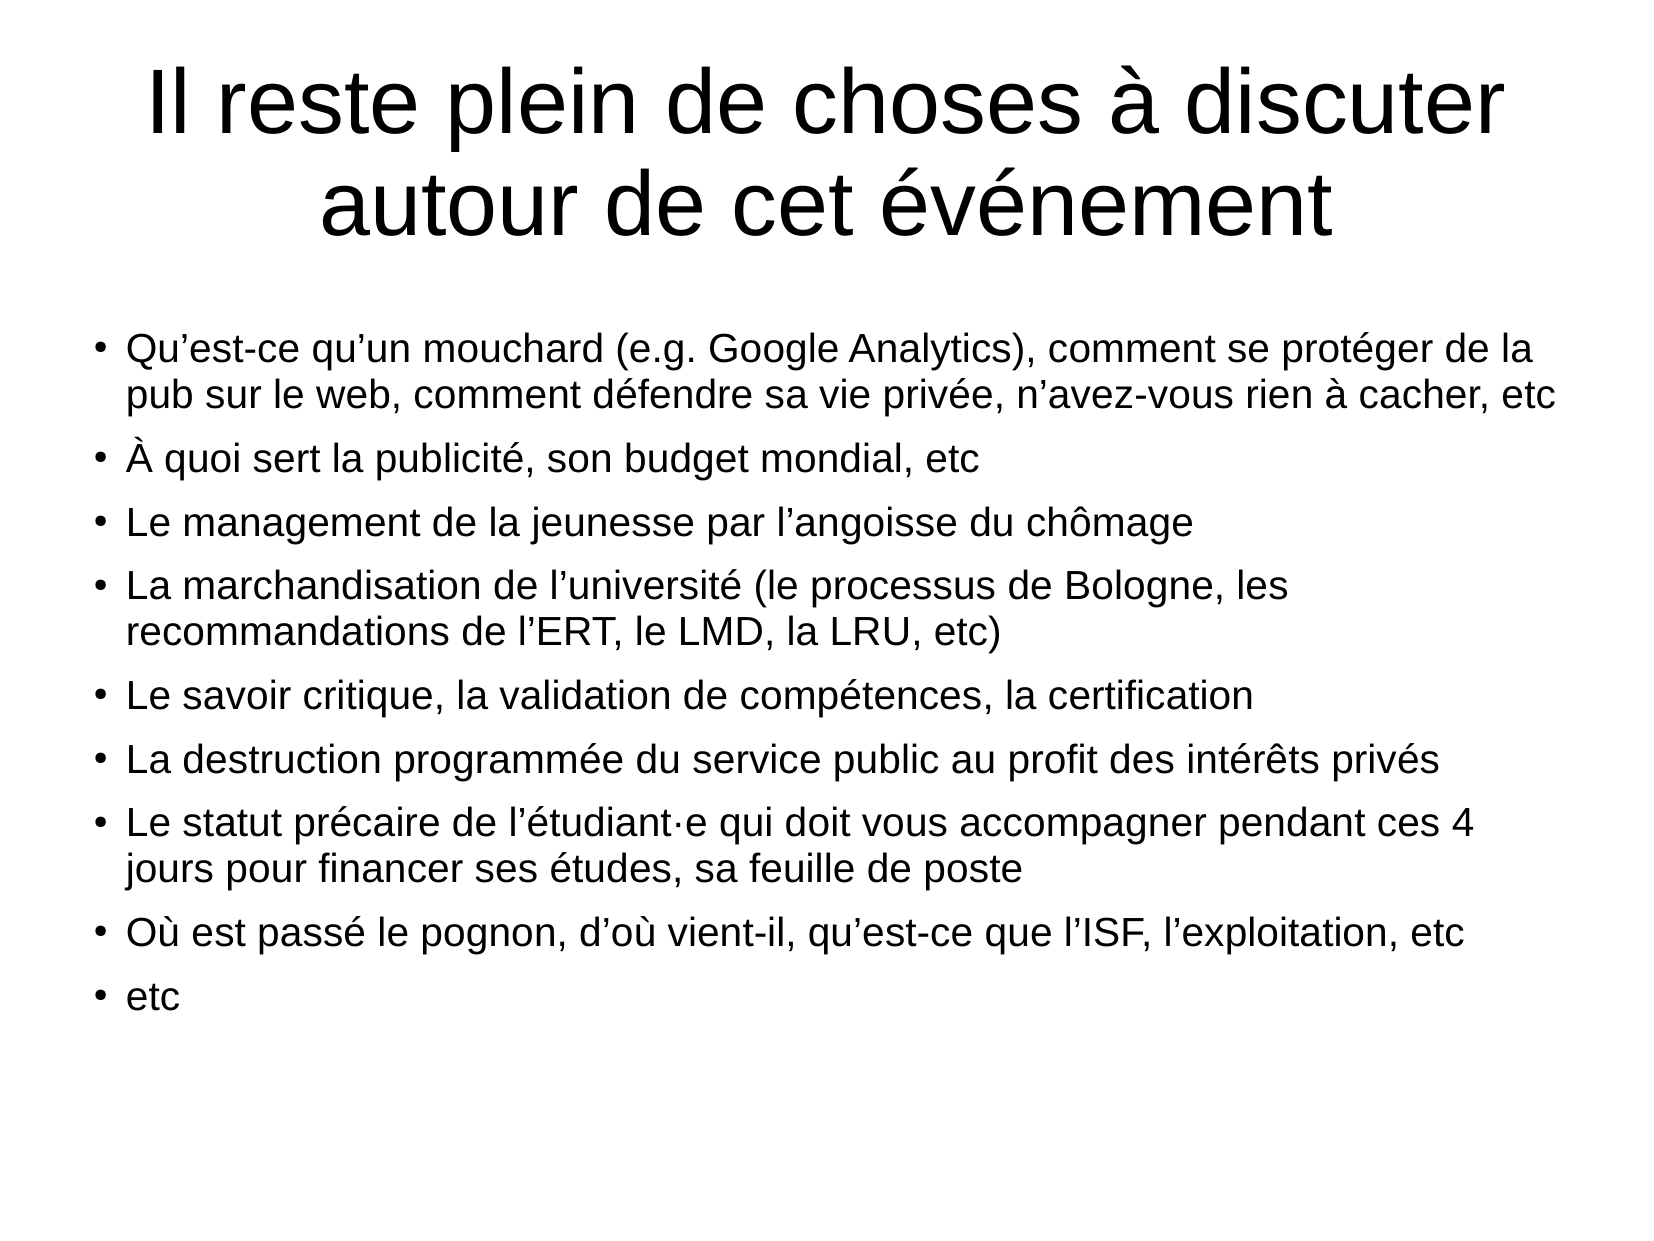

# Il reste plein de choses à discuter autour de cet événement
Qu’est-ce qu’un mouchard (e.g. Google Analytics), comment se protéger de la pub sur le web, comment défendre sa vie privée, n’avez-vous rien à cacher, etc
À quoi sert la publicité, son budget mondial, etc
Le management de la jeunesse par l’angoisse du chômage
La marchandisation de l’université (le processus de Bologne, les recommandations de l’ERT, le LMD, la LRU, etc)
Le savoir critique, la validation de compétences, la certification
La destruction programmée du service public au profit des intérêts privés
Le statut précaire de l’étudiant·e qui doit vous accompagner pendant ces 4 jours pour financer ses études, sa feuille de poste
Où est passé le pognon, d’où vient-il, qu’est-ce que l’ISF, l’exploitation, etc
etc